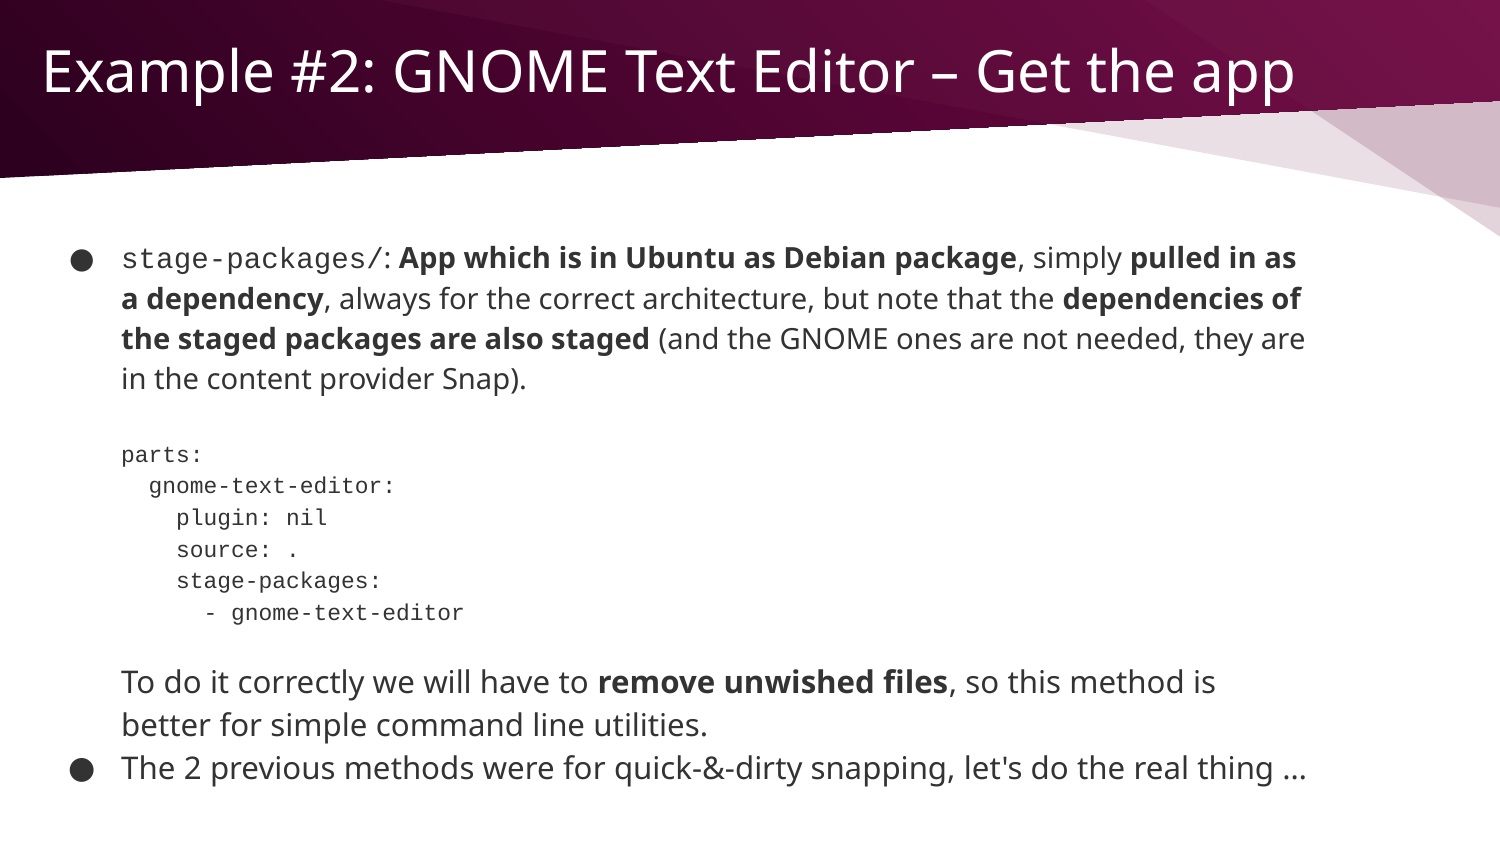

Example #2: GNOME Text Editor – Get the app
# stage-packages/: App which is in Ubuntu as Debian package, simply pulled in as a dependency, always for the correct architecture, but note that the dependencies of the staged packages are also staged (and the GNOME ones are not needed, they are in the content provider Snap). parts: gnome-text-editor: plugin: nil source: . stage-packages: - gnome-text-editor To do it correctly we will have to remove unwished files, so this method is better for simple command line utilities.
The 2 previous methods were for quick-&-dirty snapping, let's do the real thing …